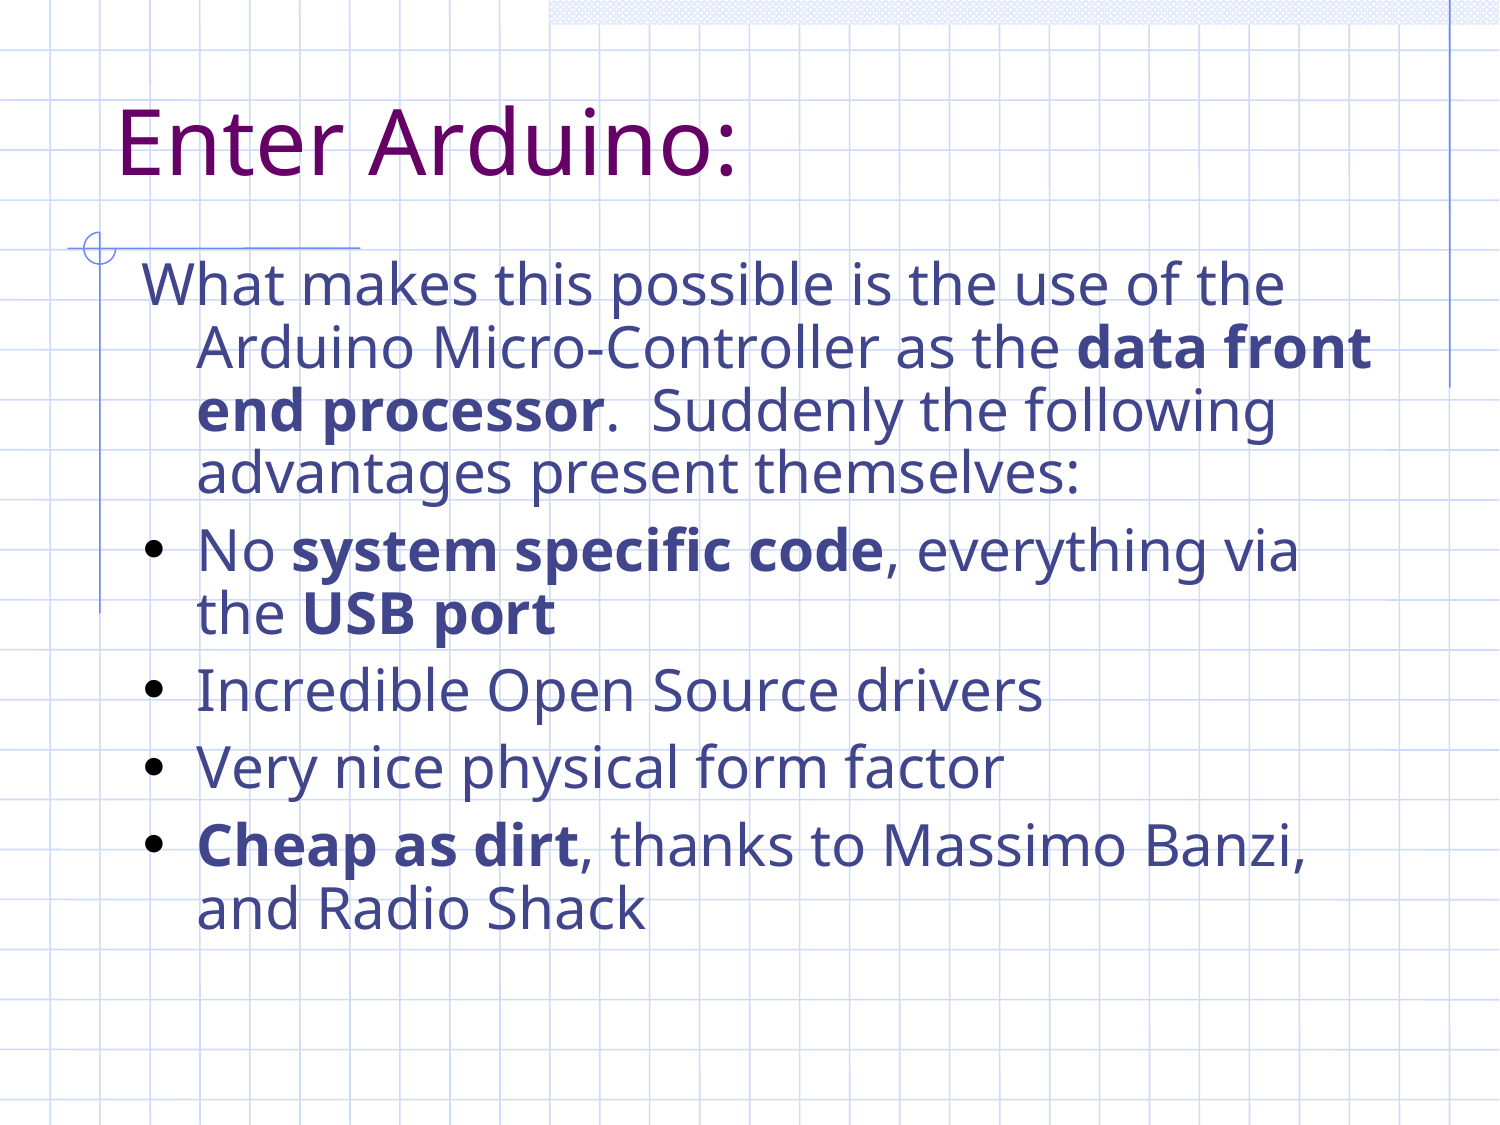

# Enter Arduino:
What makes this possible is the use of the Arduino Micro-Controller as the data front end processor. Suddenly the following advantages present themselves:
No system specific code, everything via the USB port
Incredible Open Source drivers
Very nice physical form factor
Cheap as dirt, thanks to Massimo Banzi, and Radio Shack